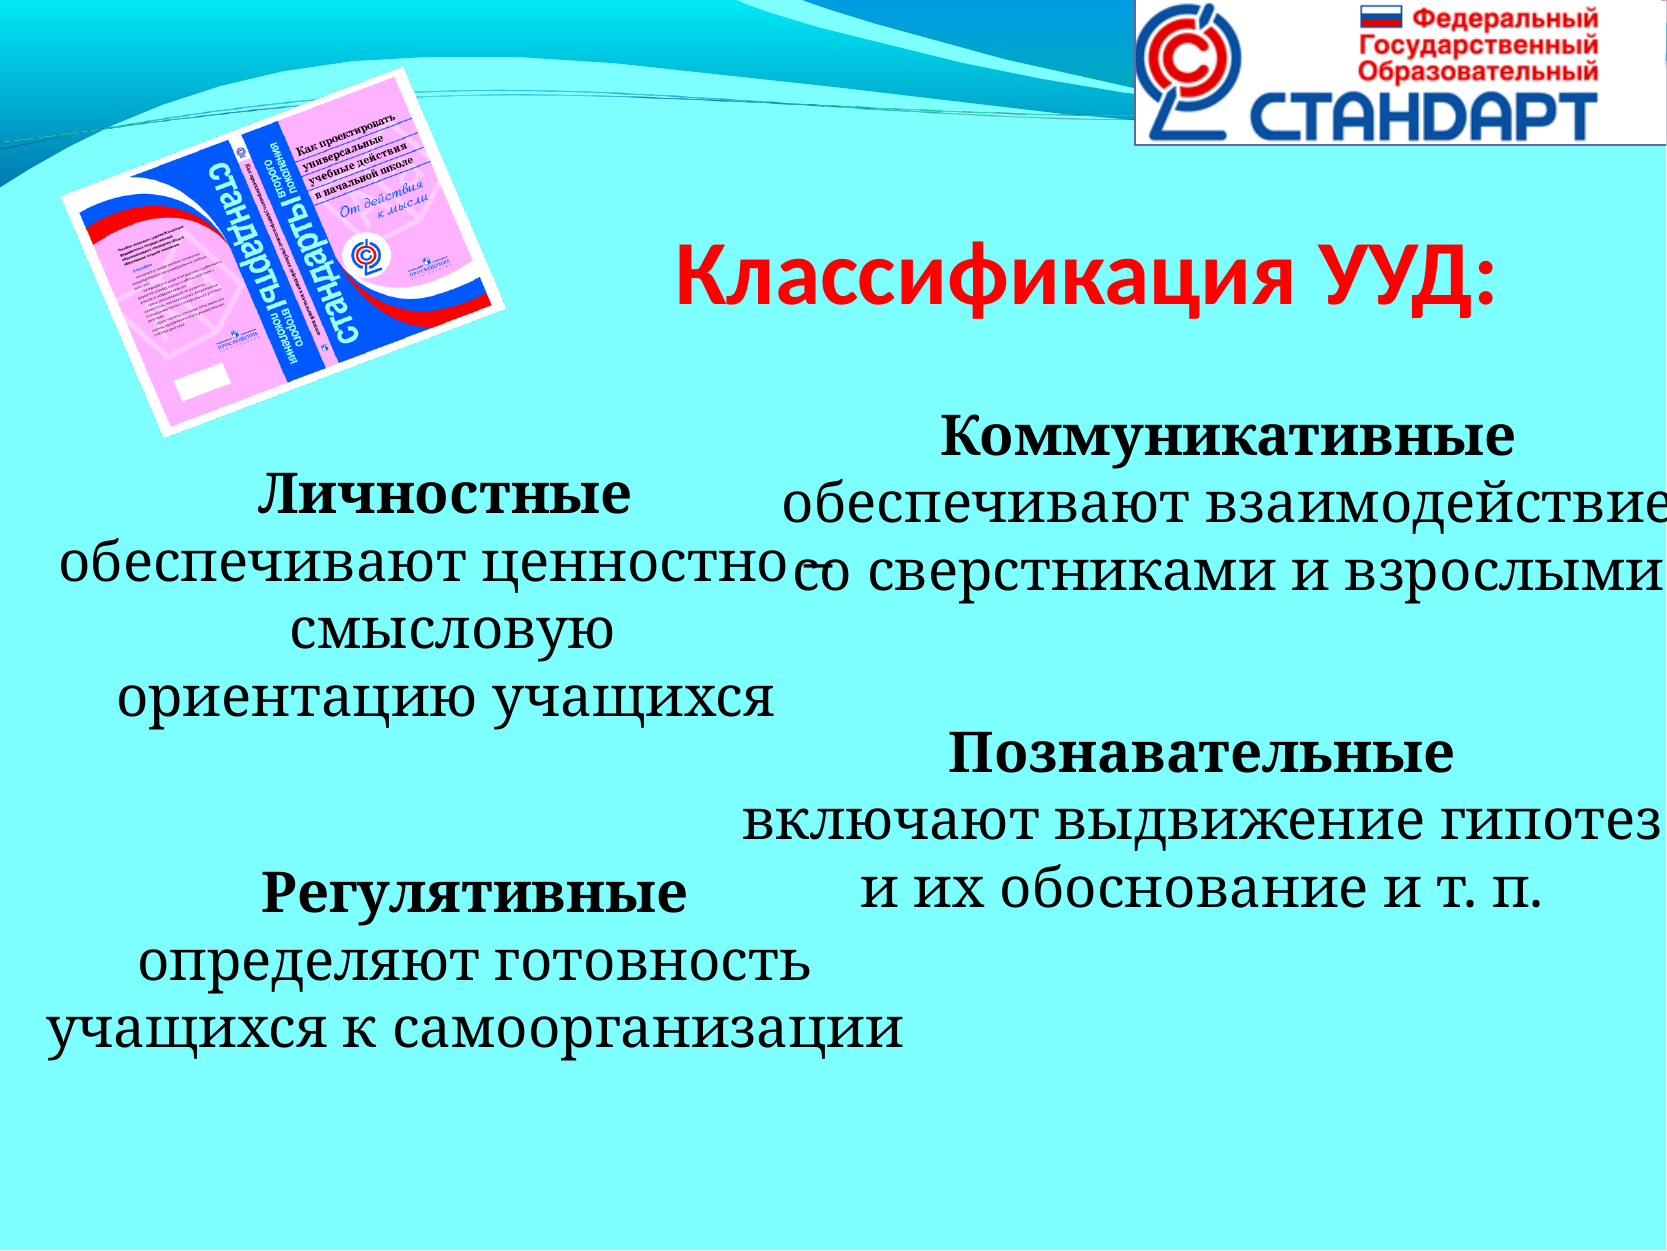

Классификация УУД:
Коммуникативные
обеспечивают взаимодействие
со сверстниками и взрослыми
Личностные
обеспечивают ценностно –
 смысловую
ориентацию учащихся
Познавательные
включают выдвижение гипотез
и их обоснование и т. п.
Регулятивные
определяют готовность
учащихся к самоорганизации